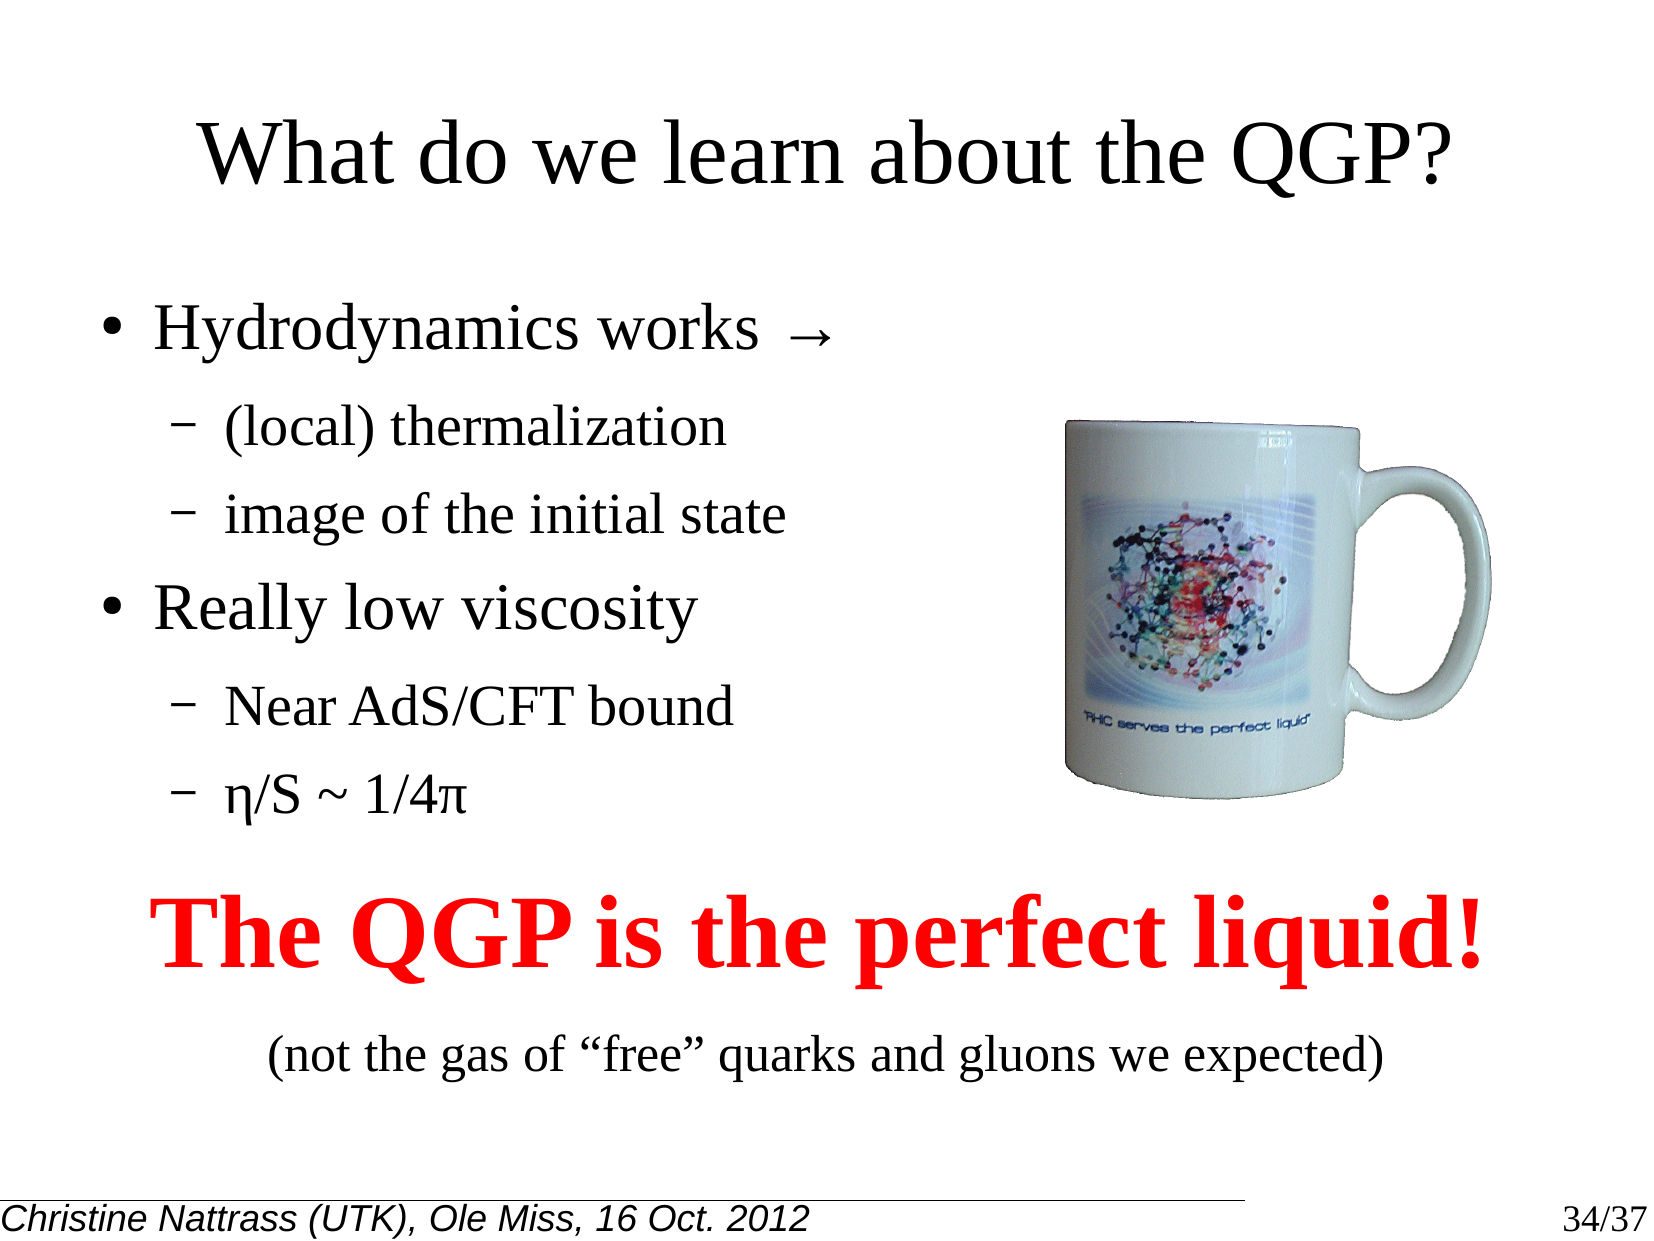

# What do we learn about the QGP?
Hydrodynamics works →
(local) thermalization
image of the initial state
Really low viscosity
Near AdS/CFT bound
η/S ~ 1/4π
The QGP is the perfect liquid!
(not the gas of “free” quarks and gluons we expected)